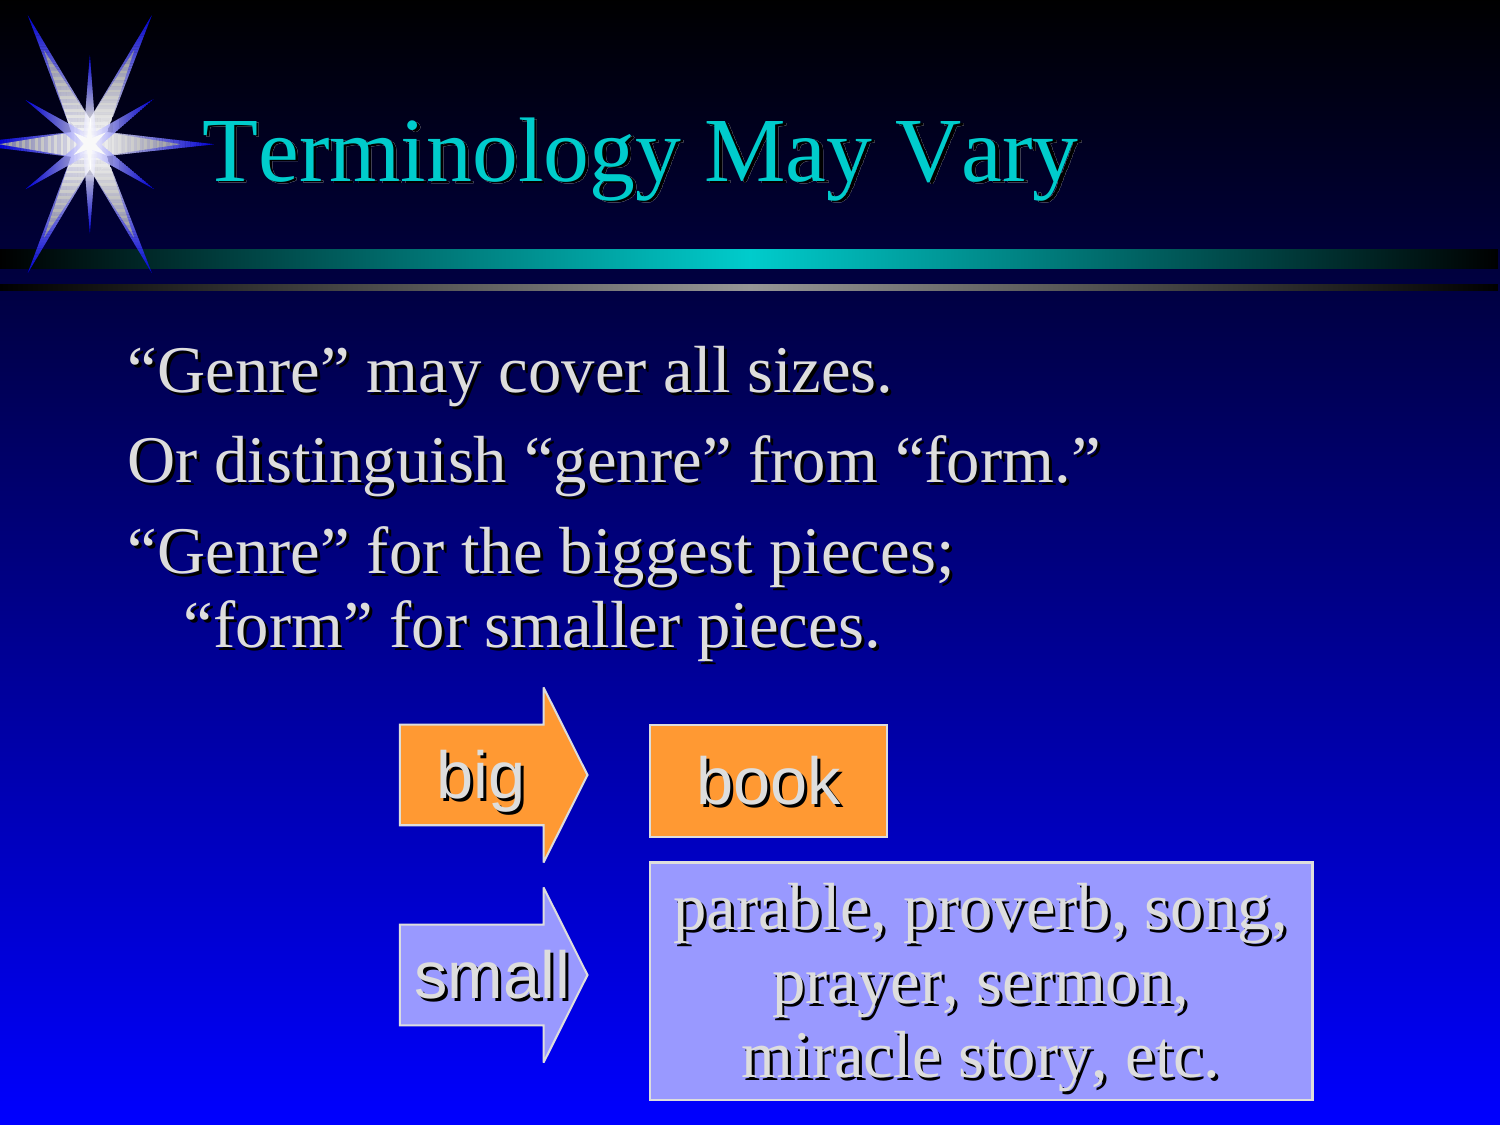

# Terminology May Vary
“Genre” may cover all sizes.
Or distinguish “genre” from “form.”
“Genre” for the biggest pieces;
“form” for smaller pieces.
big
book
parable, proverb, song, prayer, sermon, miracle story, etc.
small